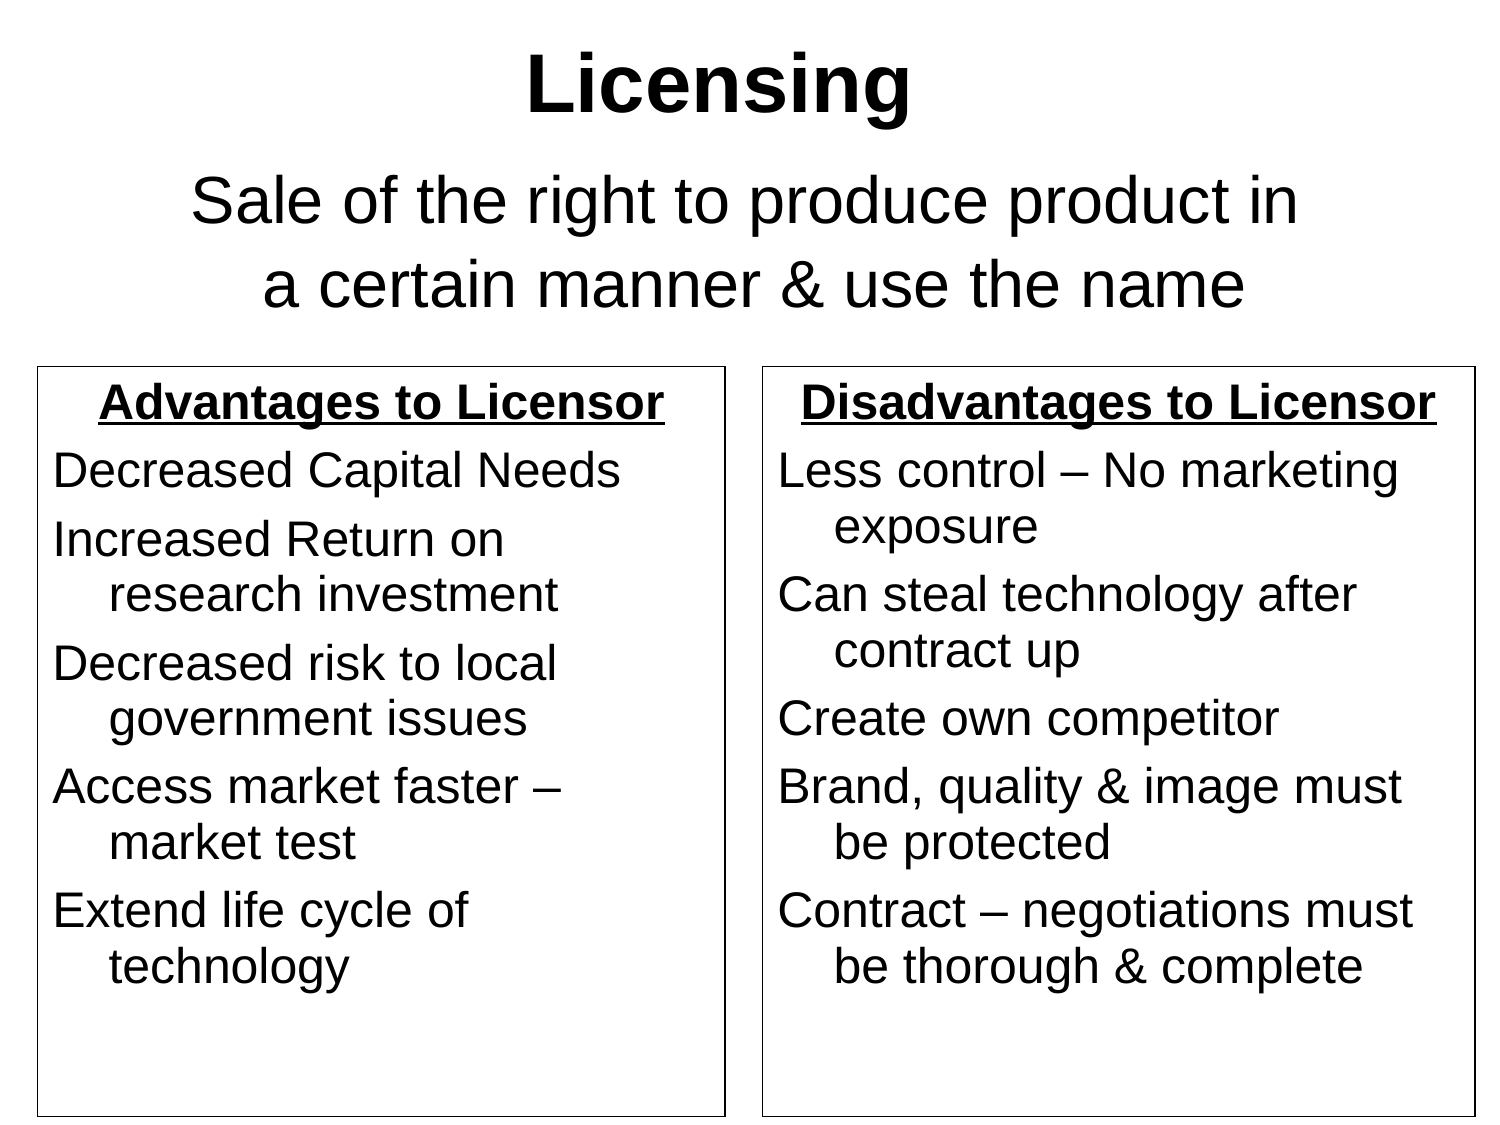

# Licensing
Sale of the right to produce product in
 a certain manner & use the name
Advantages to Licensor
Decreased Capital Needs
Increased Return on research investment
Decreased risk to local government issues
Access market faster – market test
Extend life cycle of technology
Disadvantages to Licensor
Less control – No marketing exposure
Can steal technology after contract up
Create own competitor
Brand, quality & image must be protected
Contract – negotiations must be thorough & complete